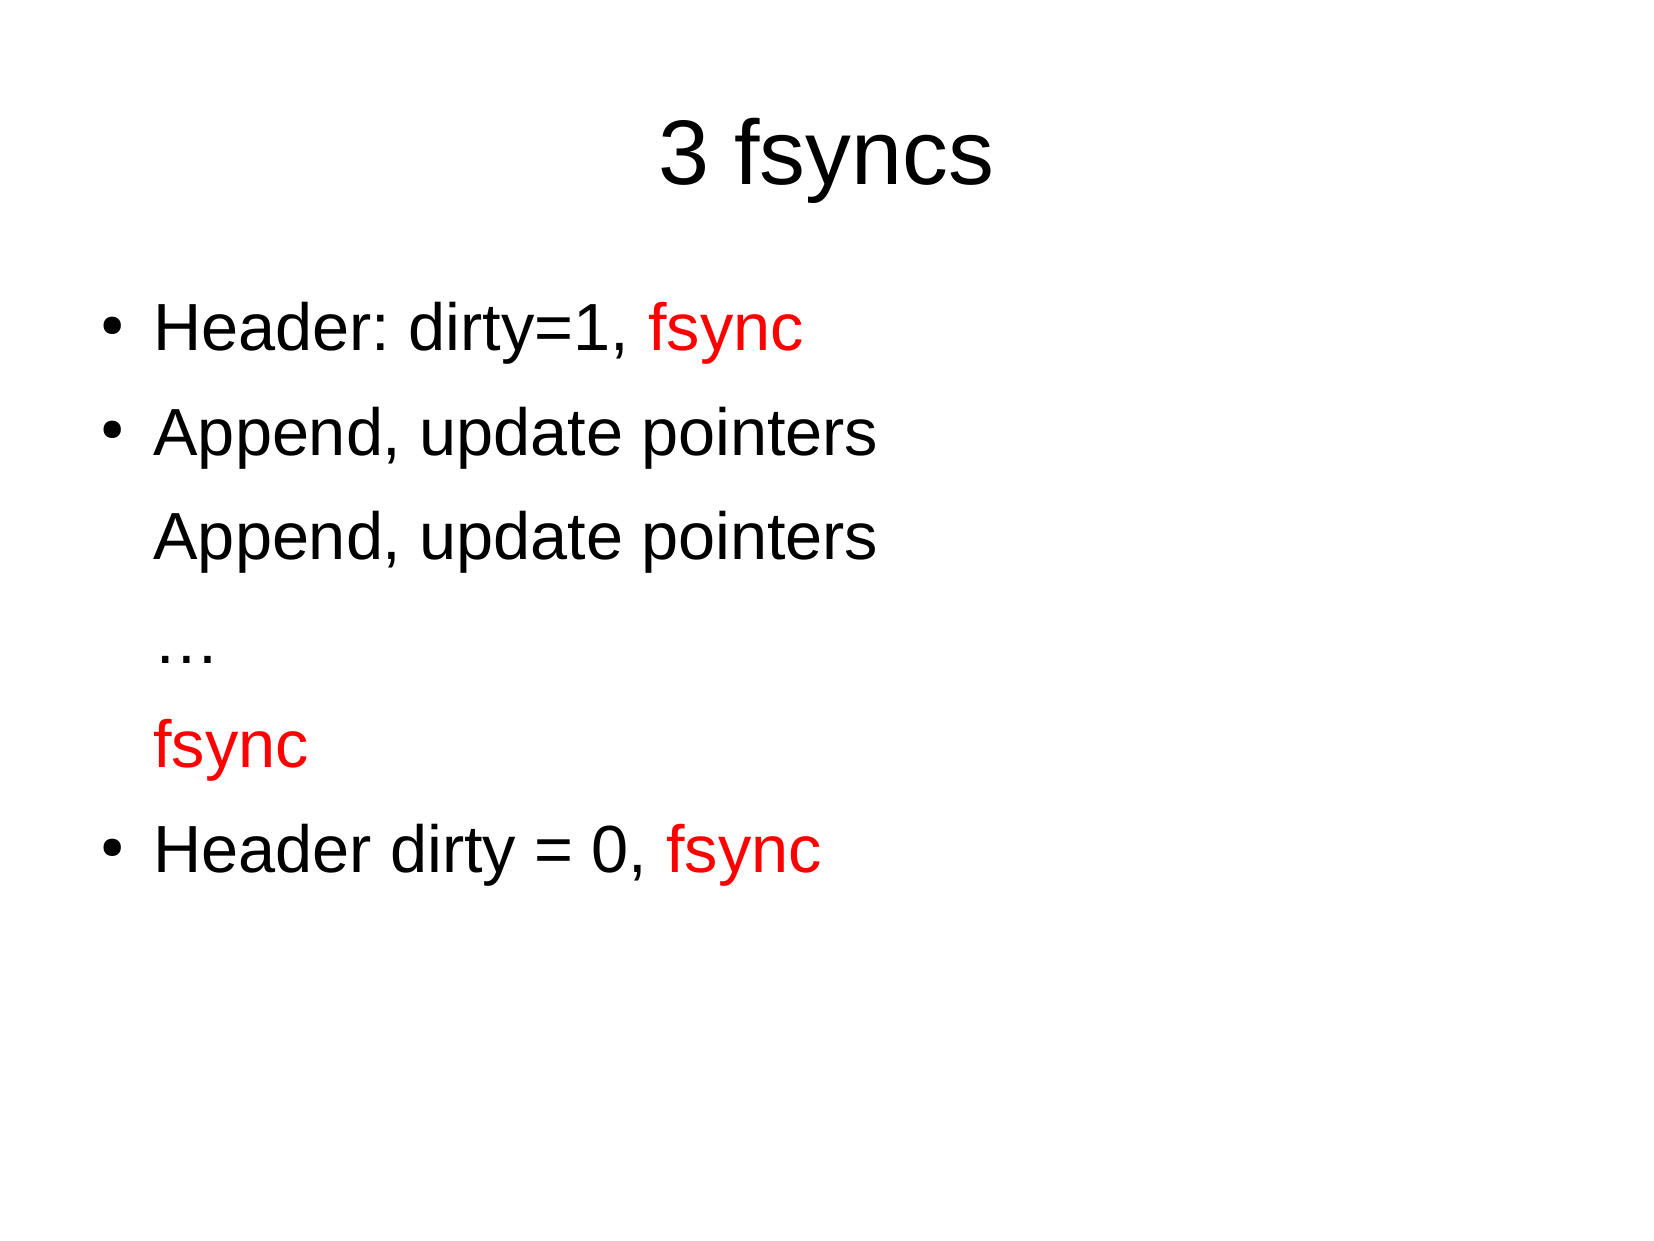

# 3 fsyncs
Header: dirty=1, fsync
Append, update pointers
Append, update pointers
…
fsync
Header dirty = 0, fsync